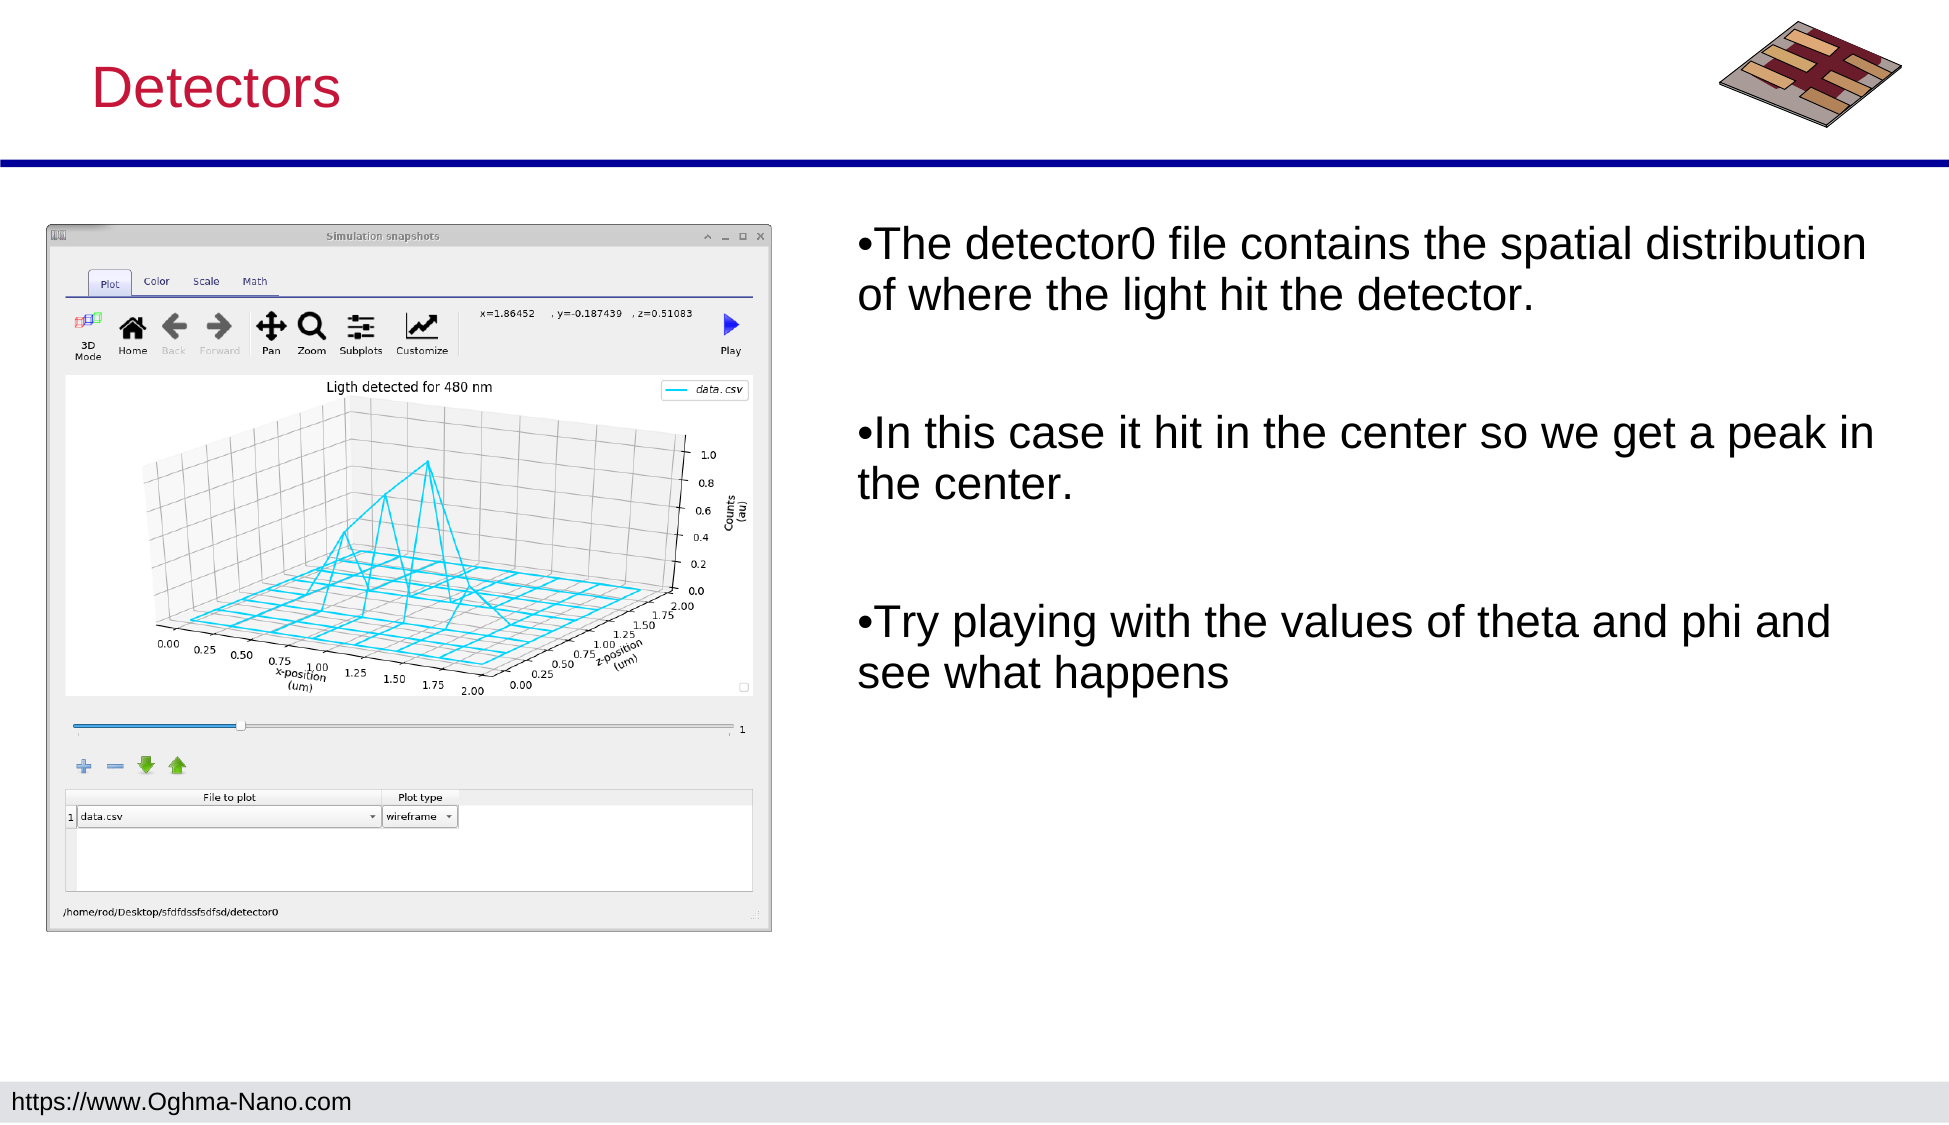

# Detectors
The detector0 file contains the spatial distribution of where the light hit the detector.
In this case it hit in the center so we get a peak in the center.
Try playing with the values of theta and phi and see what happens